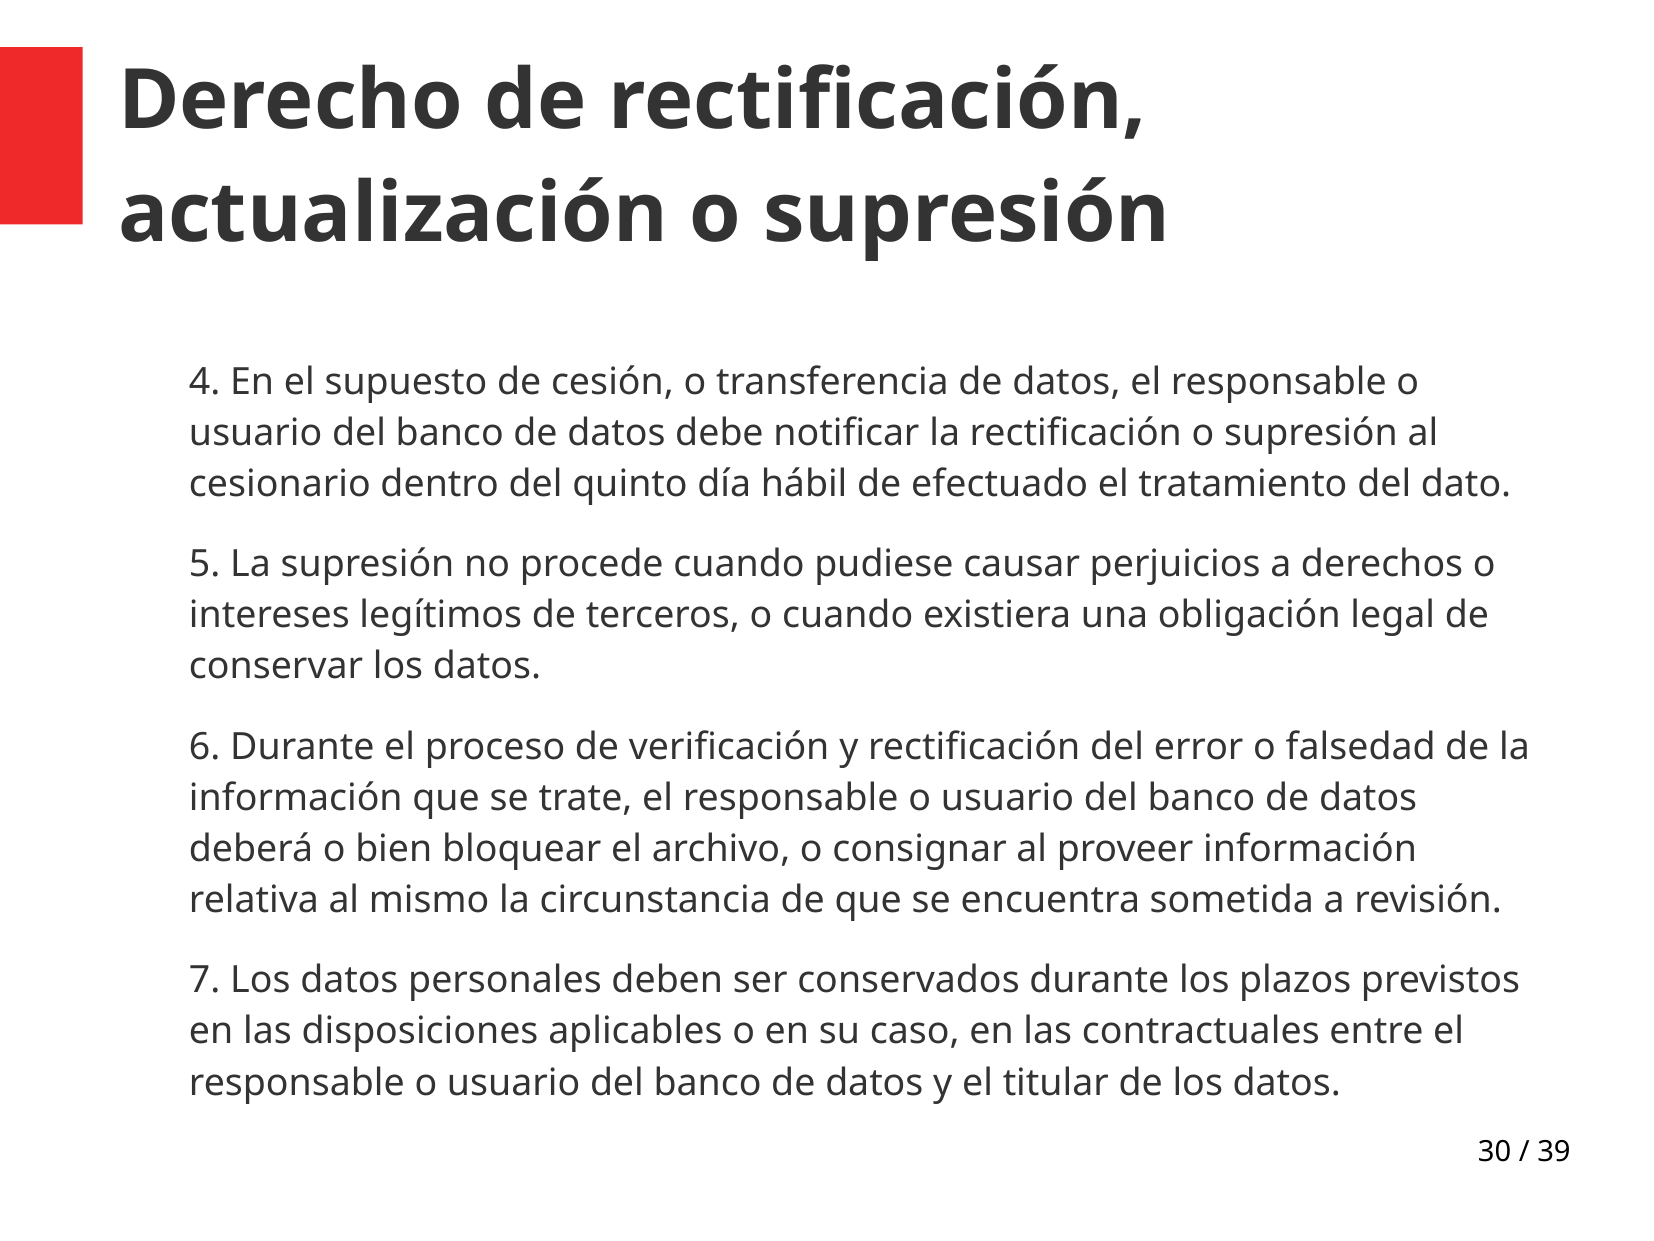

# Derecho de rectificación, actualización o supresión
4. En el supuesto de cesión, o transferencia de datos, el responsable o usuario del banco de datos debe notificar la rectificación o supresión al cesionario dentro del quinto día hábil de efectuado el tratamiento del dato.
5. La supresión no procede cuando pudiese causar perjuicios a derechos o intereses legítimos de terceros, o cuando existiera una obligación legal de conservar los datos.
6. Durante el proceso de verificación y rectificación del error o falsedad de la información que se trate, el responsable o usuario del banco de datos deberá o bien bloquear el archivo, o consignar al proveer información relativa al mismo la circunstancia de que se encuentra sometida a revisión.
7. Los datos personales deben ser conservados durante los plazos previstos en las disposiciones aplicables o en su caso, en las contractuales entre el responsable o usuario del banco de datos y el titular de los datos.
30